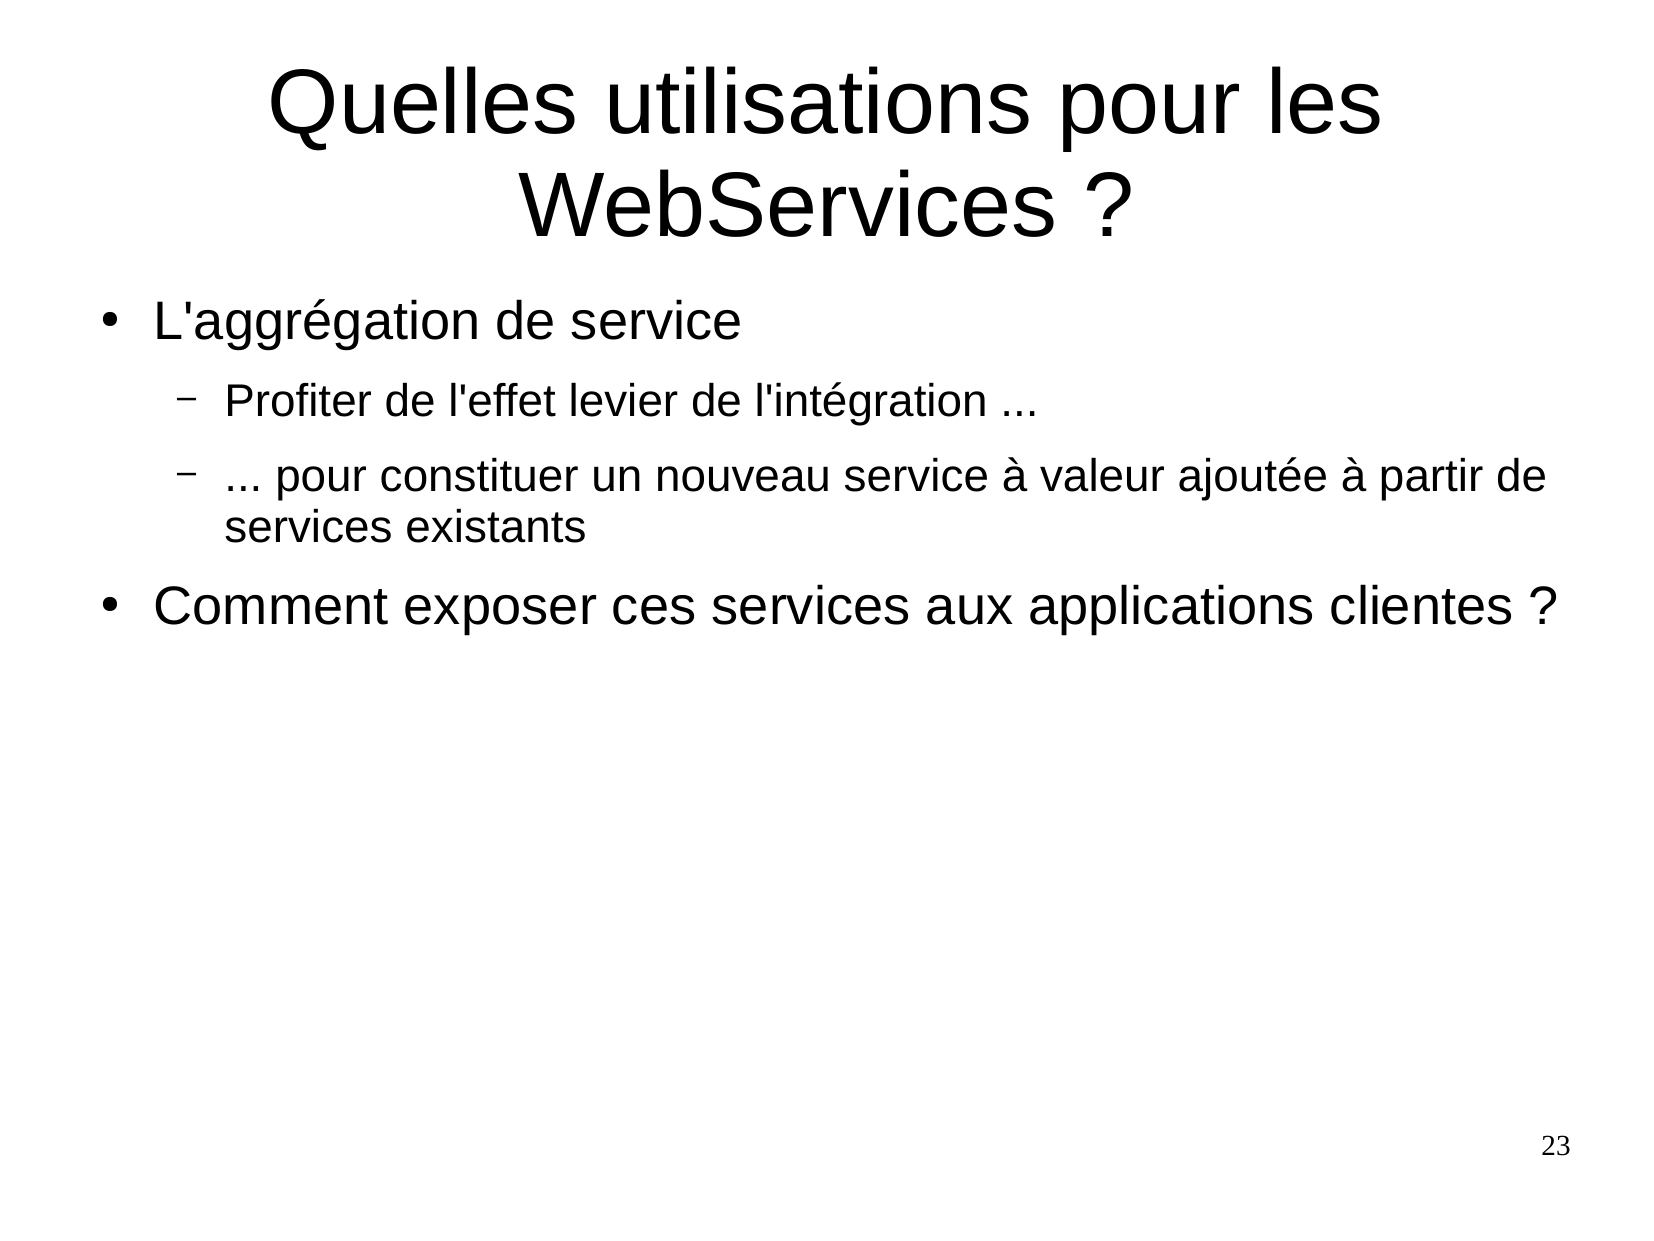

# Quelles utilisations pour les WebServices ?
L'aggrégation de service
Profiter de l'effet levier de l'intégration ...
... pour constituer un nouveau service à valeur ajoutée à partir de services existants
Comment exposer ces services aux applications clientes ?
23